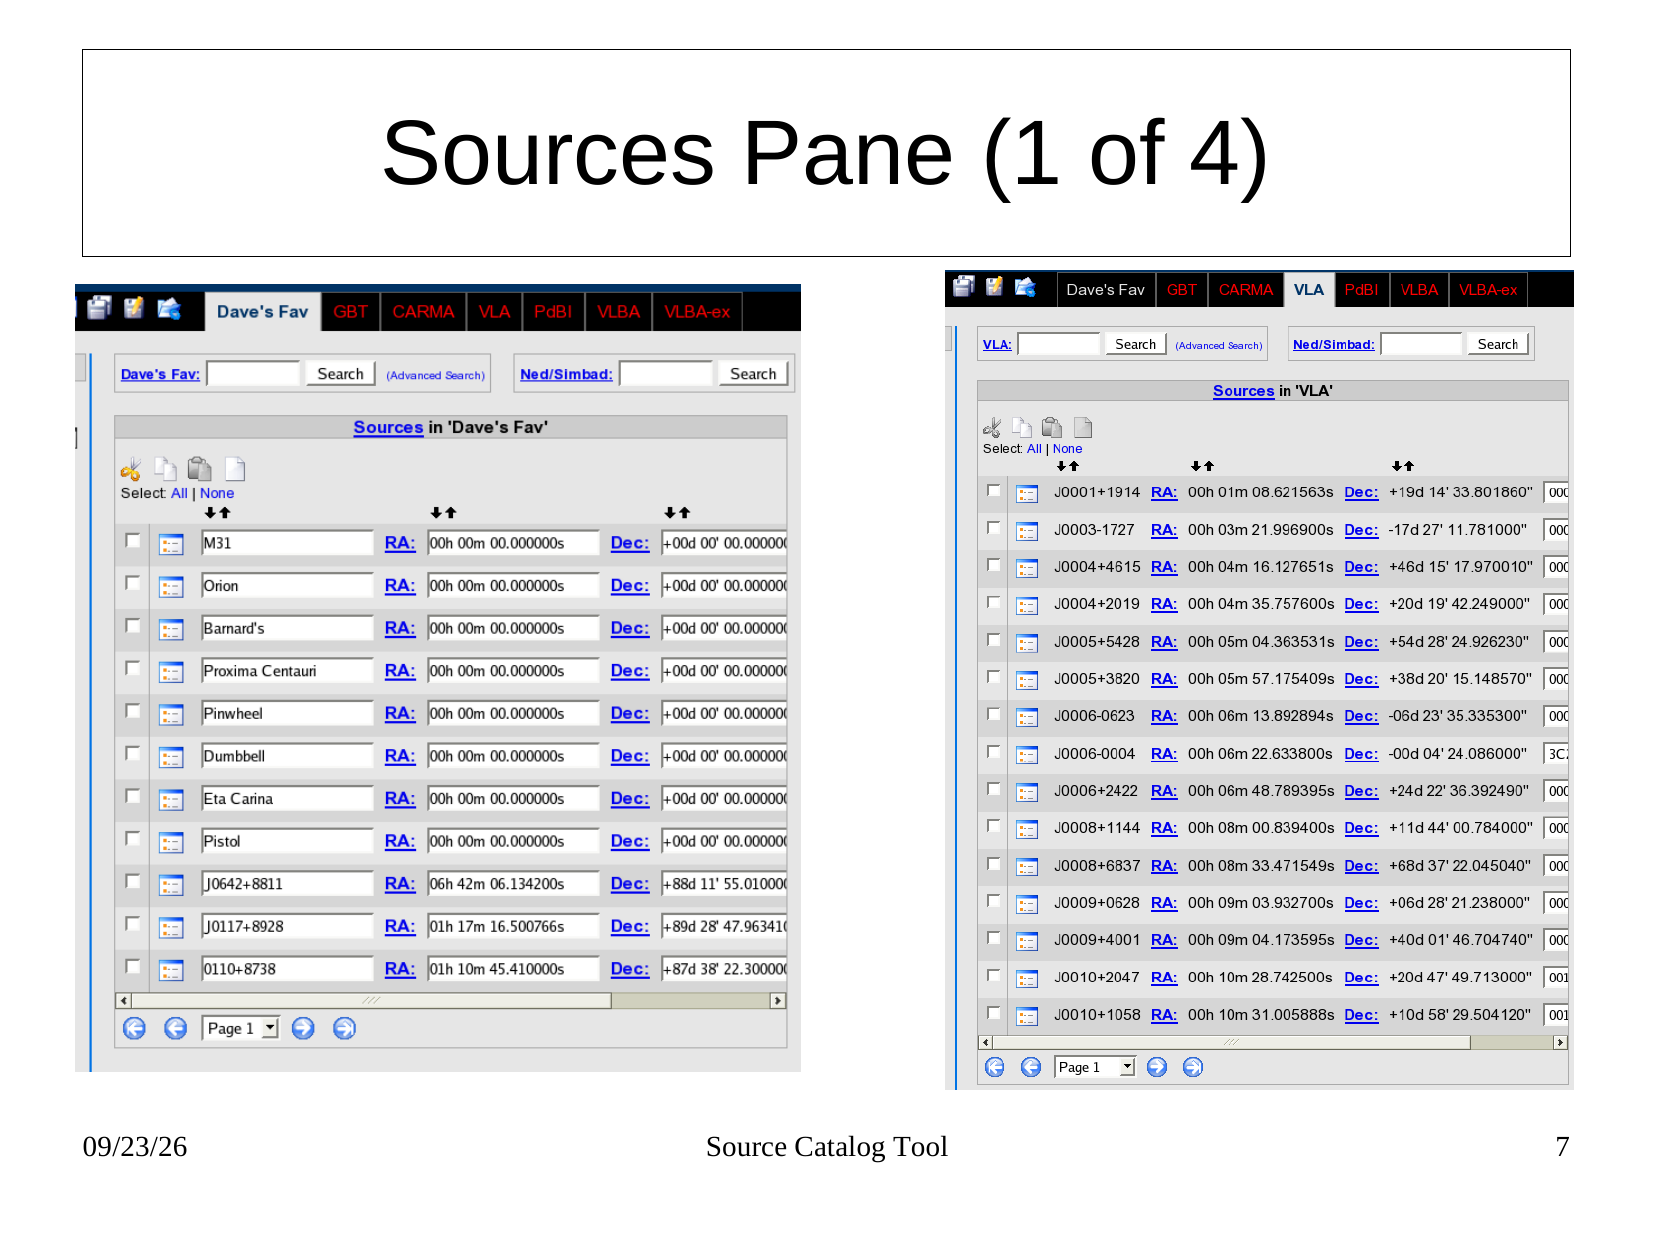

# Sources Pane (1 of 4)
Source Catalog Tool
7